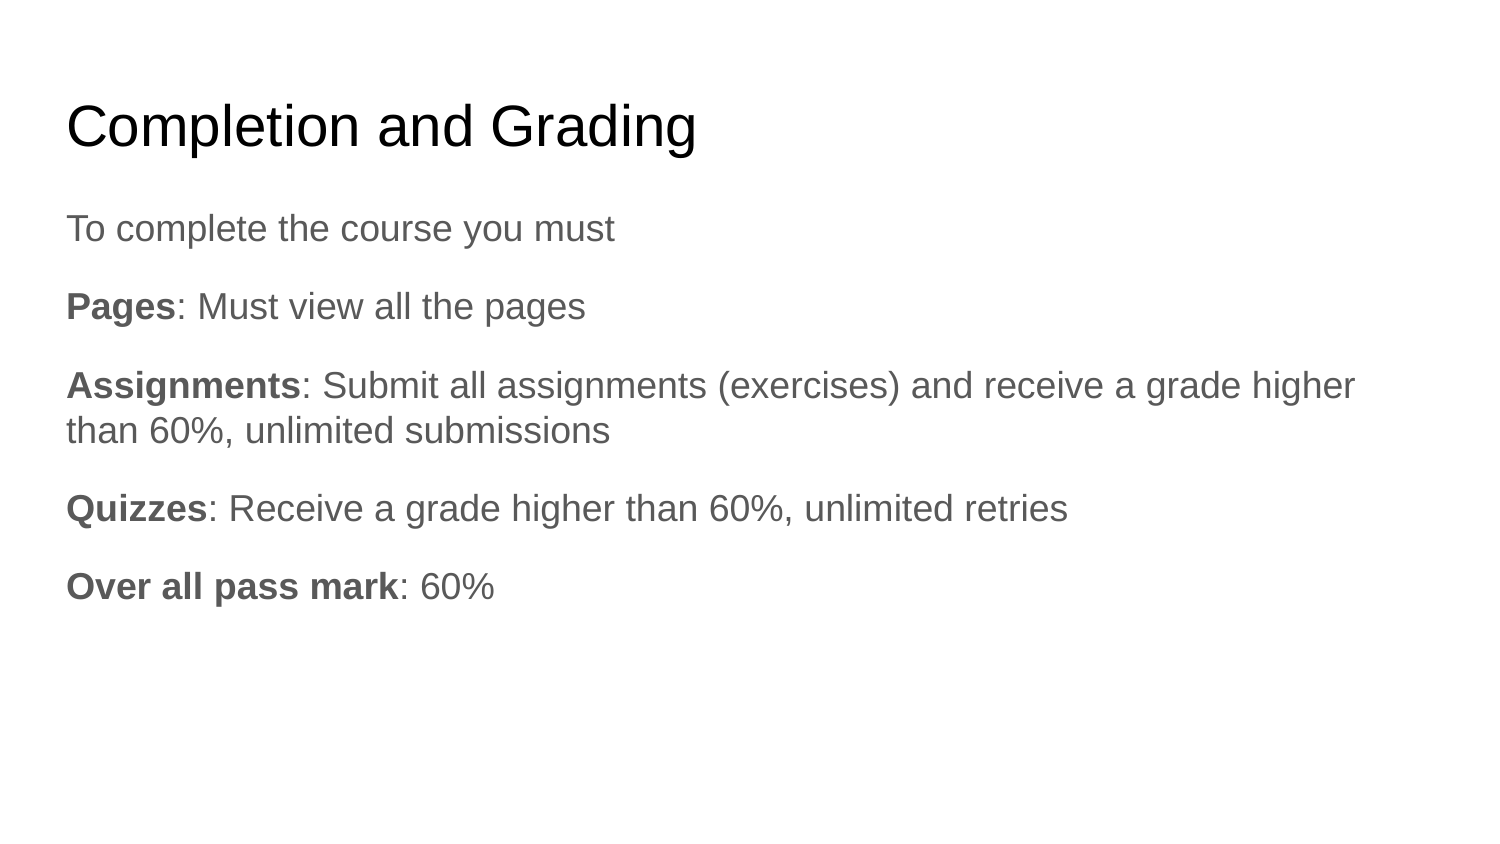

# Completion and Grading
To complete the course you must
Pages: Must view all the pages
Assignments: Submit all assignments (exercises) and receive a grade higher than 60%, unlimited submissions
Quizzes: Receive a grade higher than 60%, unlimited retries
Over all pass mark: 60%